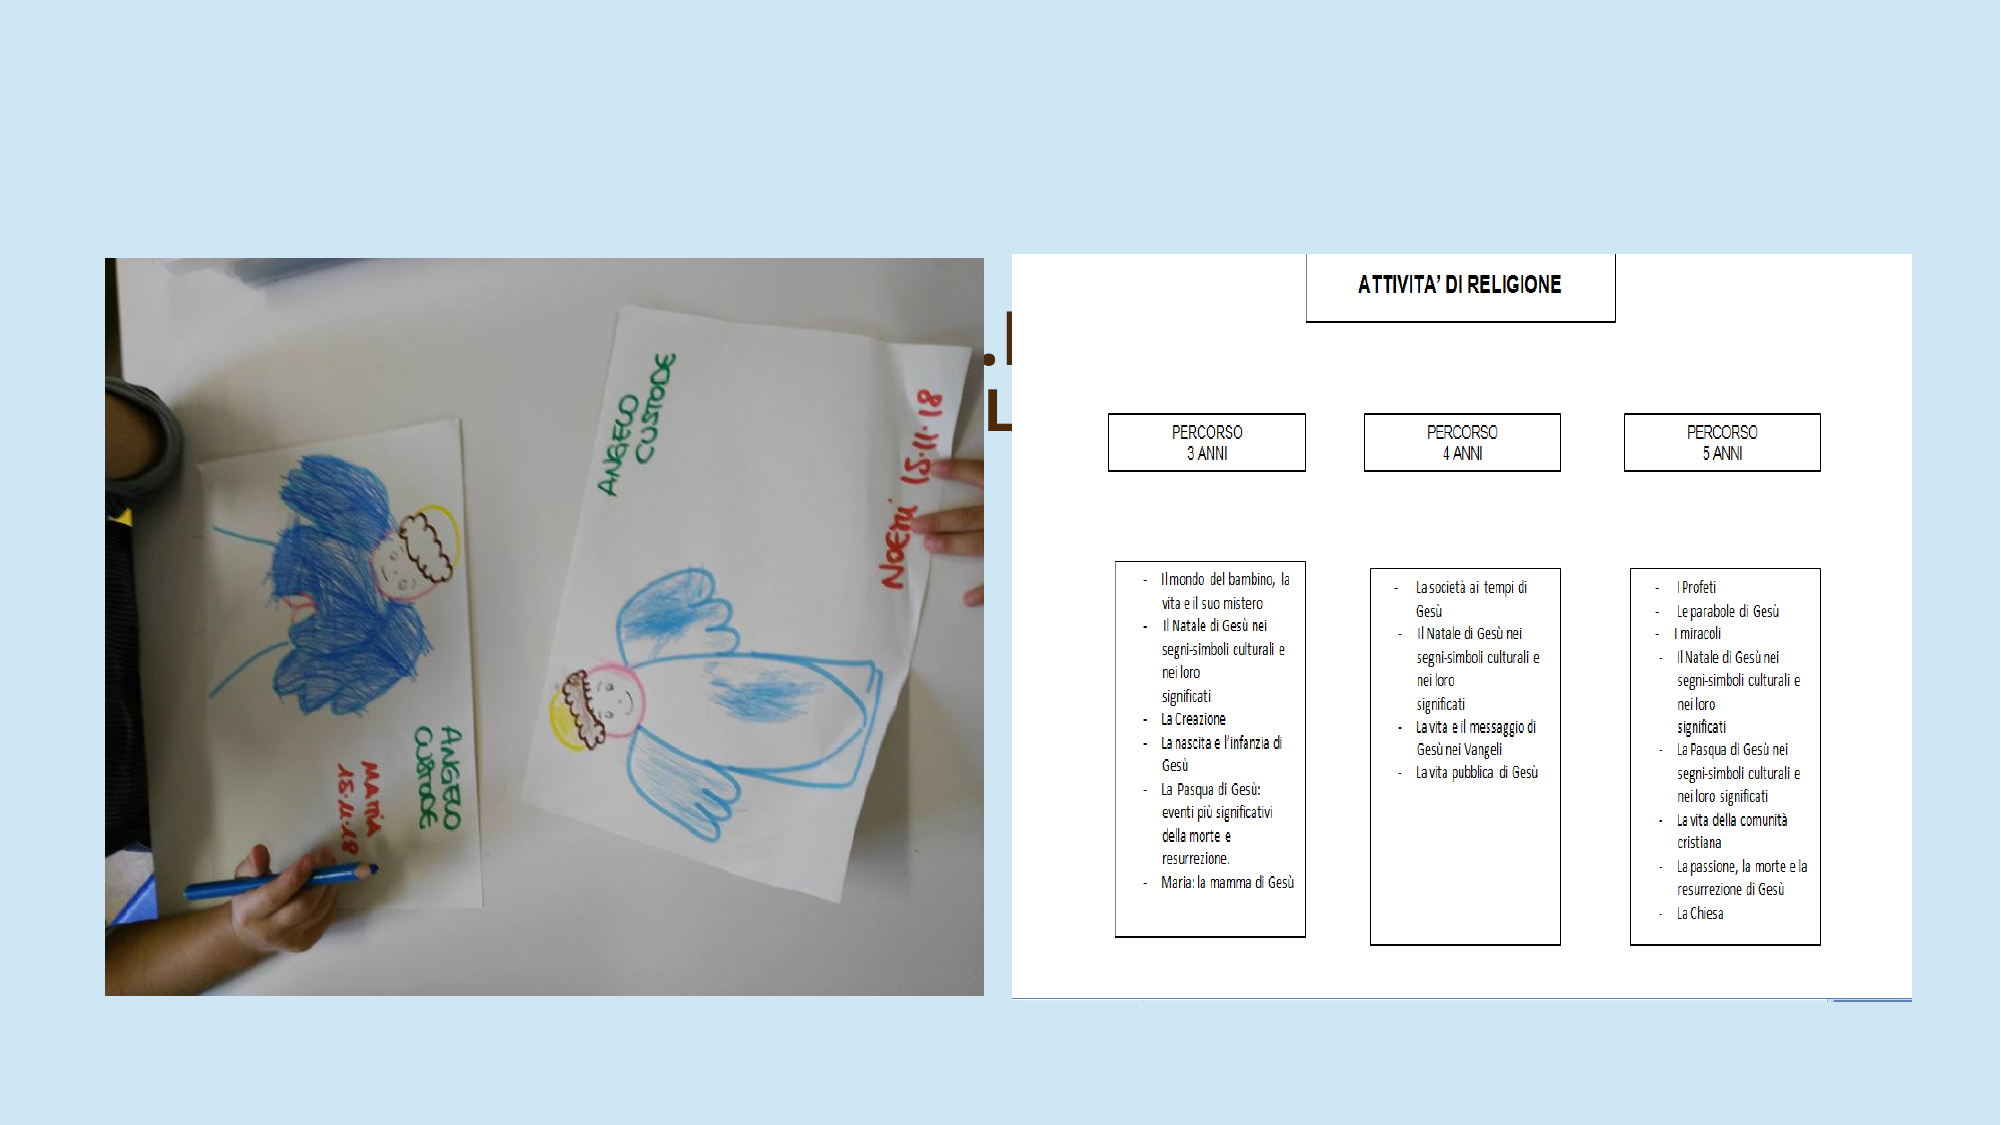

# 4 - I.R.C. (INSEGNAMENTO RELIGIONE CATTOLICA)